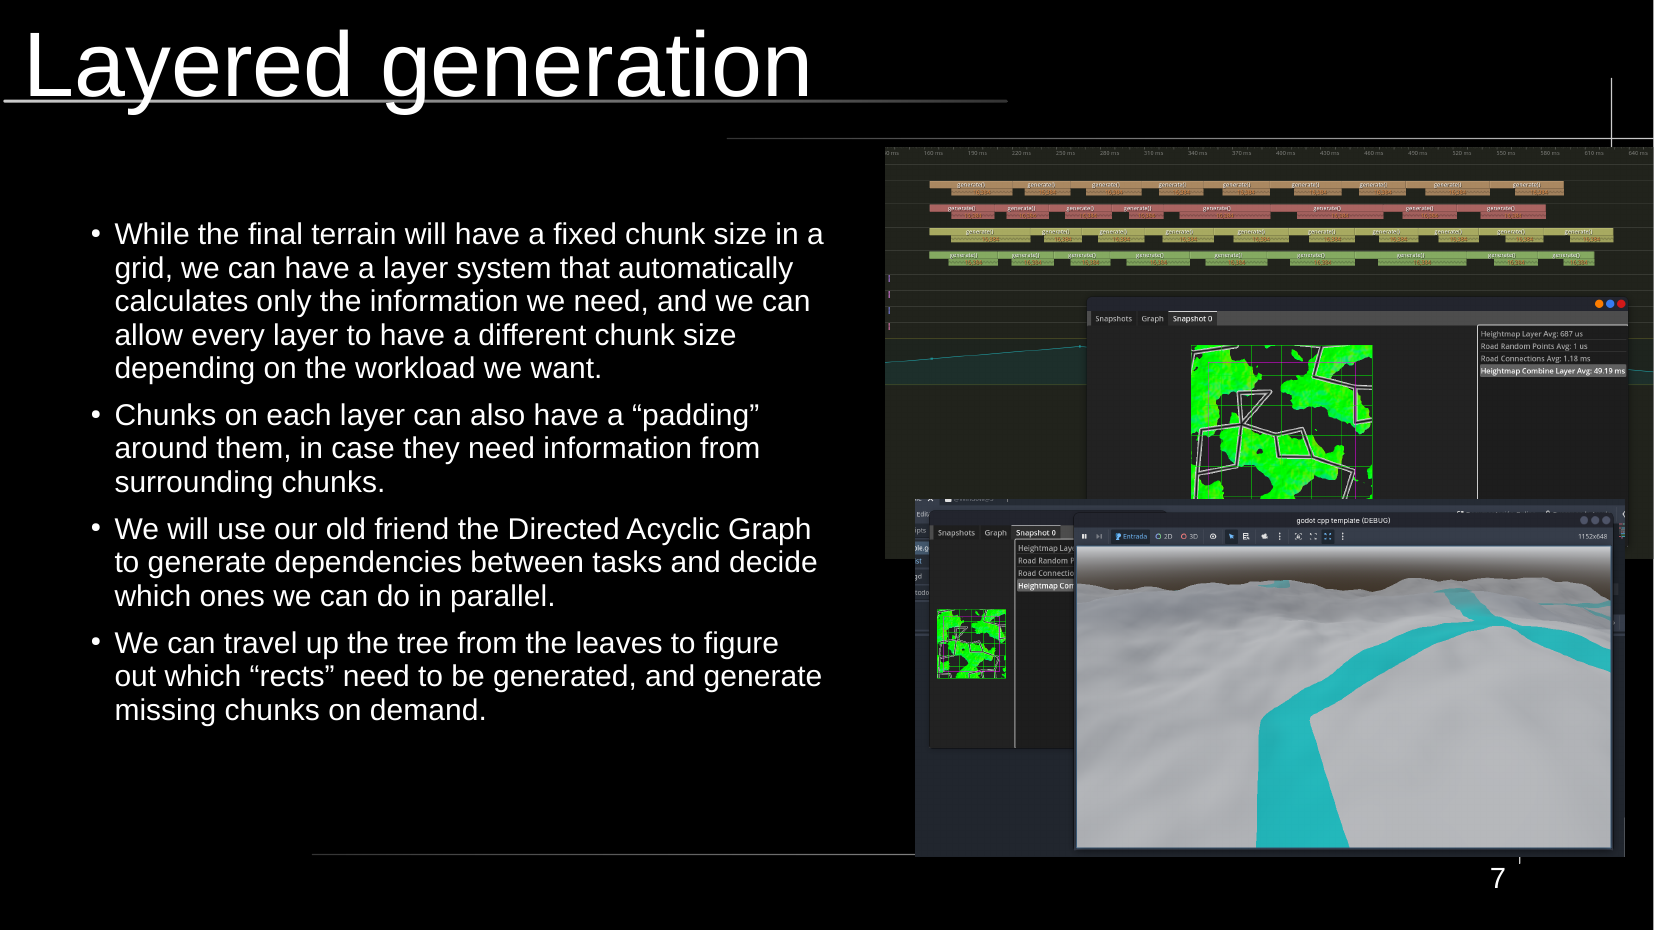

# Layered generation
While the final terrain will have a fixed chunk size in a grid, we can have a layer system that automatically calculates only the information we need, and we can allow every layer to have a different chunk size depending on the workload we want.
Chunks on each layer can also have a “padding” around them, in case they need information from surrounding chunks.
We will use our old friend the Directed Acyclic Graph to generate dependencies between tasks and decide which ones we can do in parallel.
We can travel up the tree from the leaves to figure out which “rects” need to be generated, and generate missing chunks on demand.
7